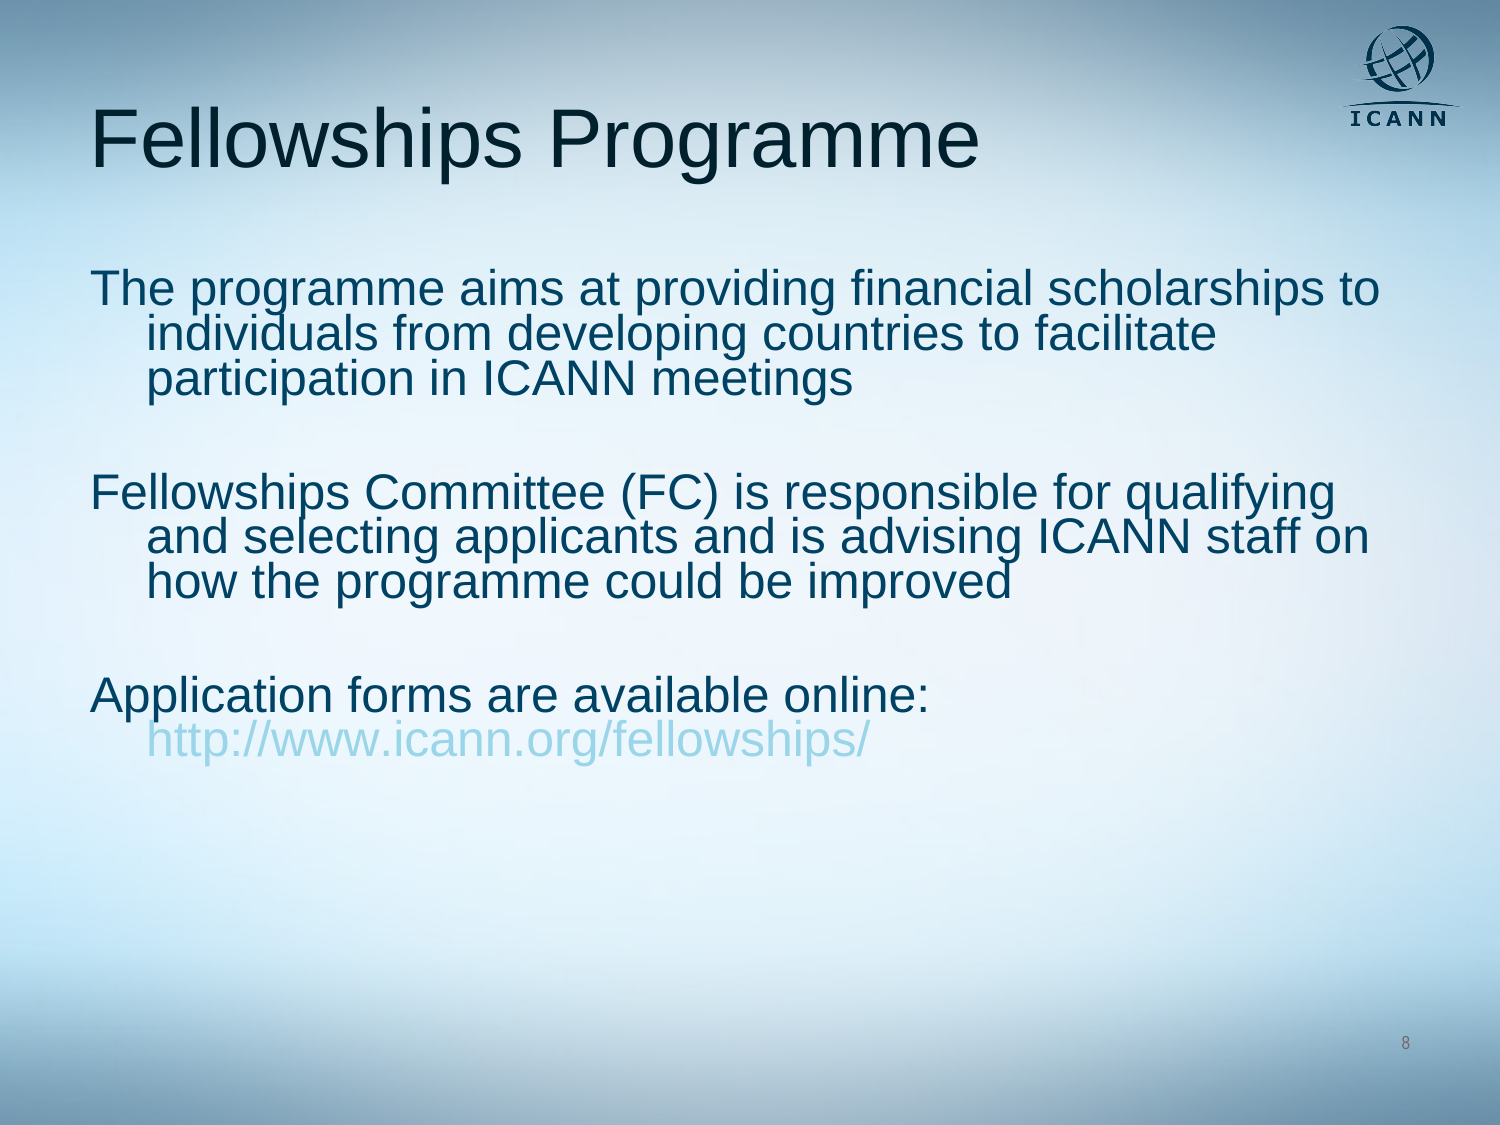

# Fellowships Programme
The programme aims at providing financial scholarships to individuals from developing countries to facilitate participation in ICANN meetings
Fellowships Committee (FC) is responsible for qualifying and selecting applicants and is advising ICANN staff on how the programme could be improved
Application forms are available online: http://www.icann.org/fellowships/
8